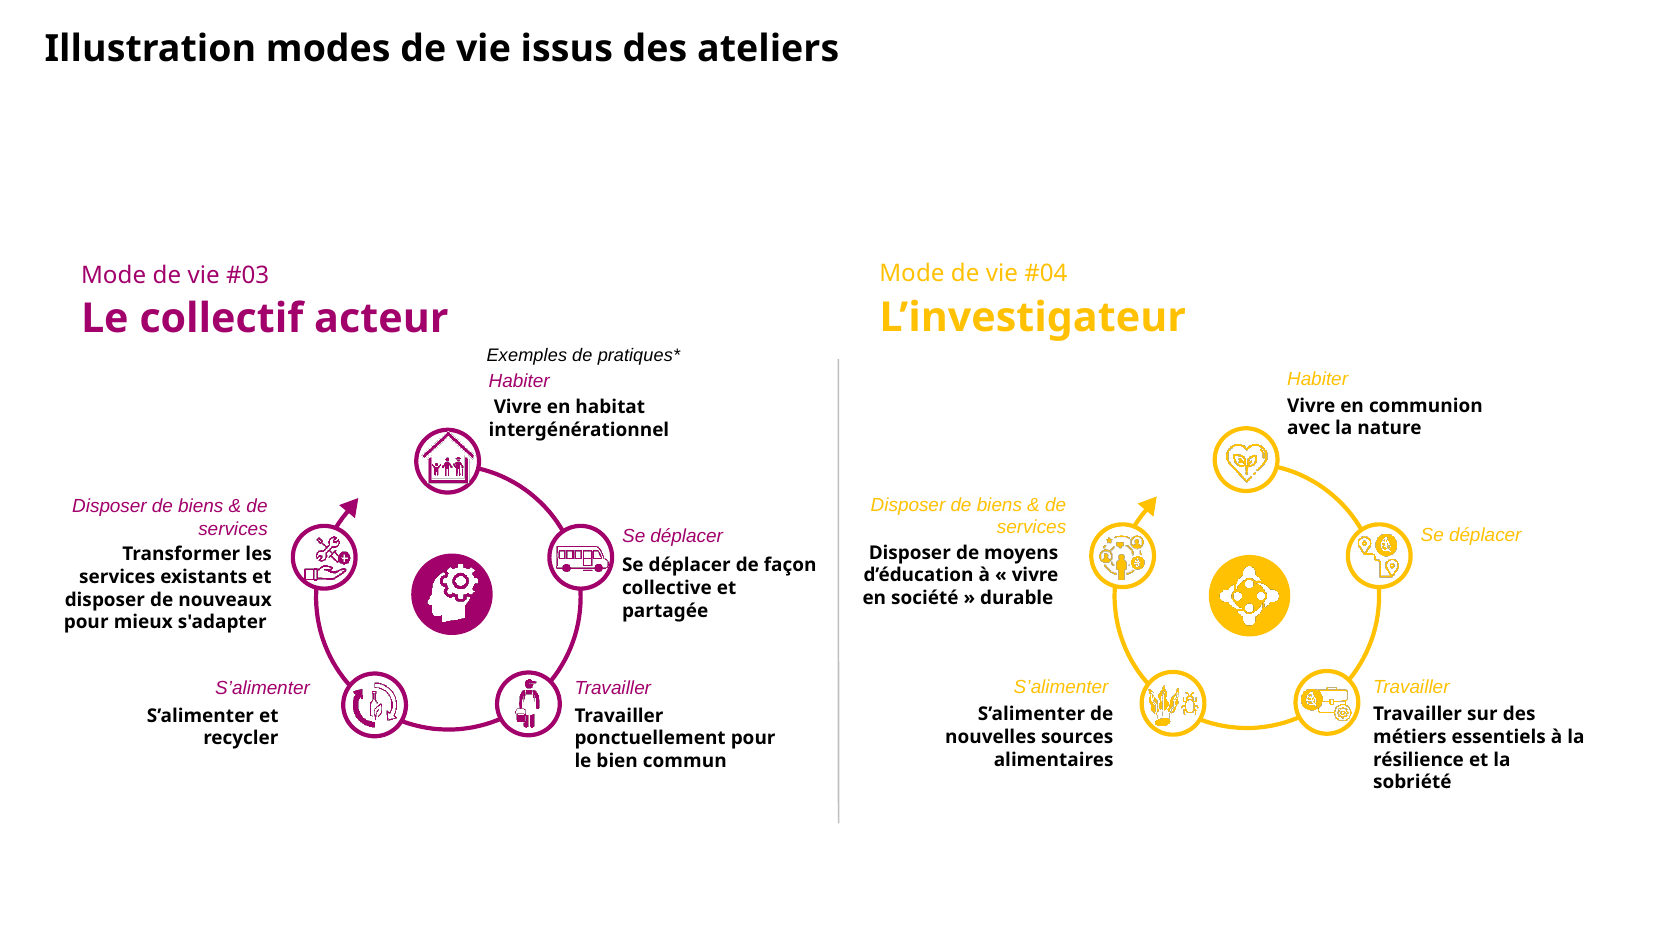

Illustration modes de vie issus des ateliers
Mode de vie #04
L’investigateur
Mode de vie #03
Le collectif acteur
Exemples de pratiques*
Habiter
Habiter
Vivre en communion avec la nature
 Vivre en habitat intergénérationnel
Disposer de biens & de services
Disposer de biens & de services
Se déplacer
Se déplacer
Disposer de moyens d’éducation à « vivre en société » durable
Transformer les services existants et disposer de nouveaux pour mieux s'adapter
Se déplacer de façon collective et partagée
S’alimenter
Travailler
S’alimenter
Travailler
S’alimenter de nouvelles sources alimentaires
Travailler sur des métiers essentiels à la résilience et la sobriété
S’alimenter et recycler
Travailler ponctuellement pour le bien commun